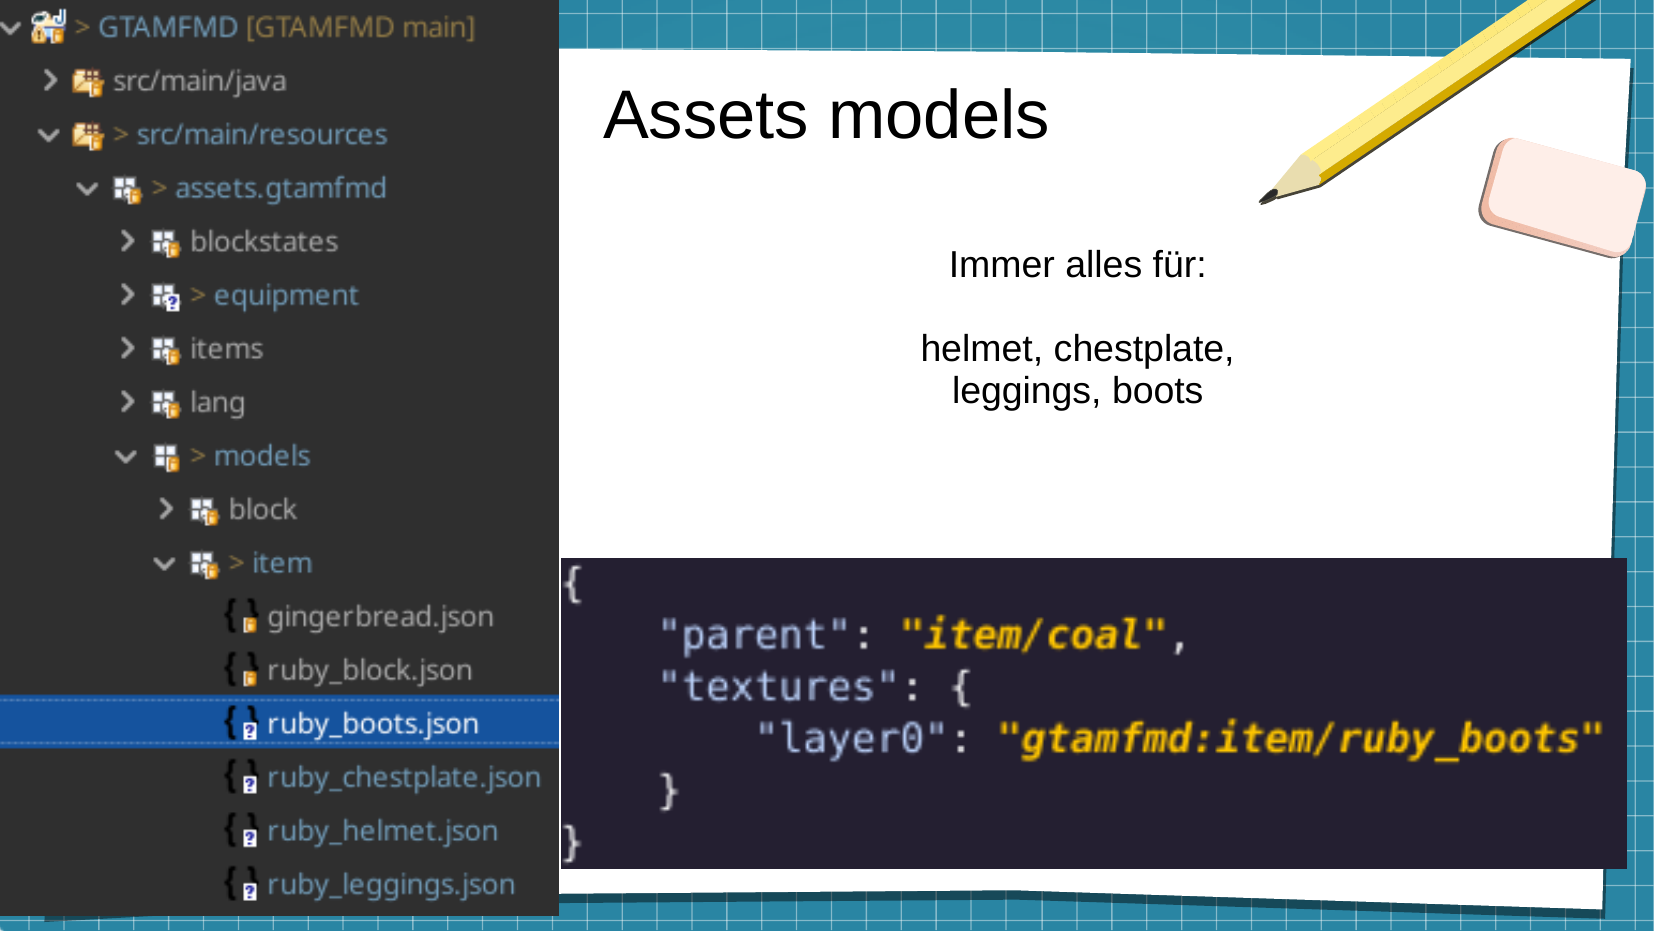

# Assets models
Immer alles für:
helmet, chestplate, leggings, boots